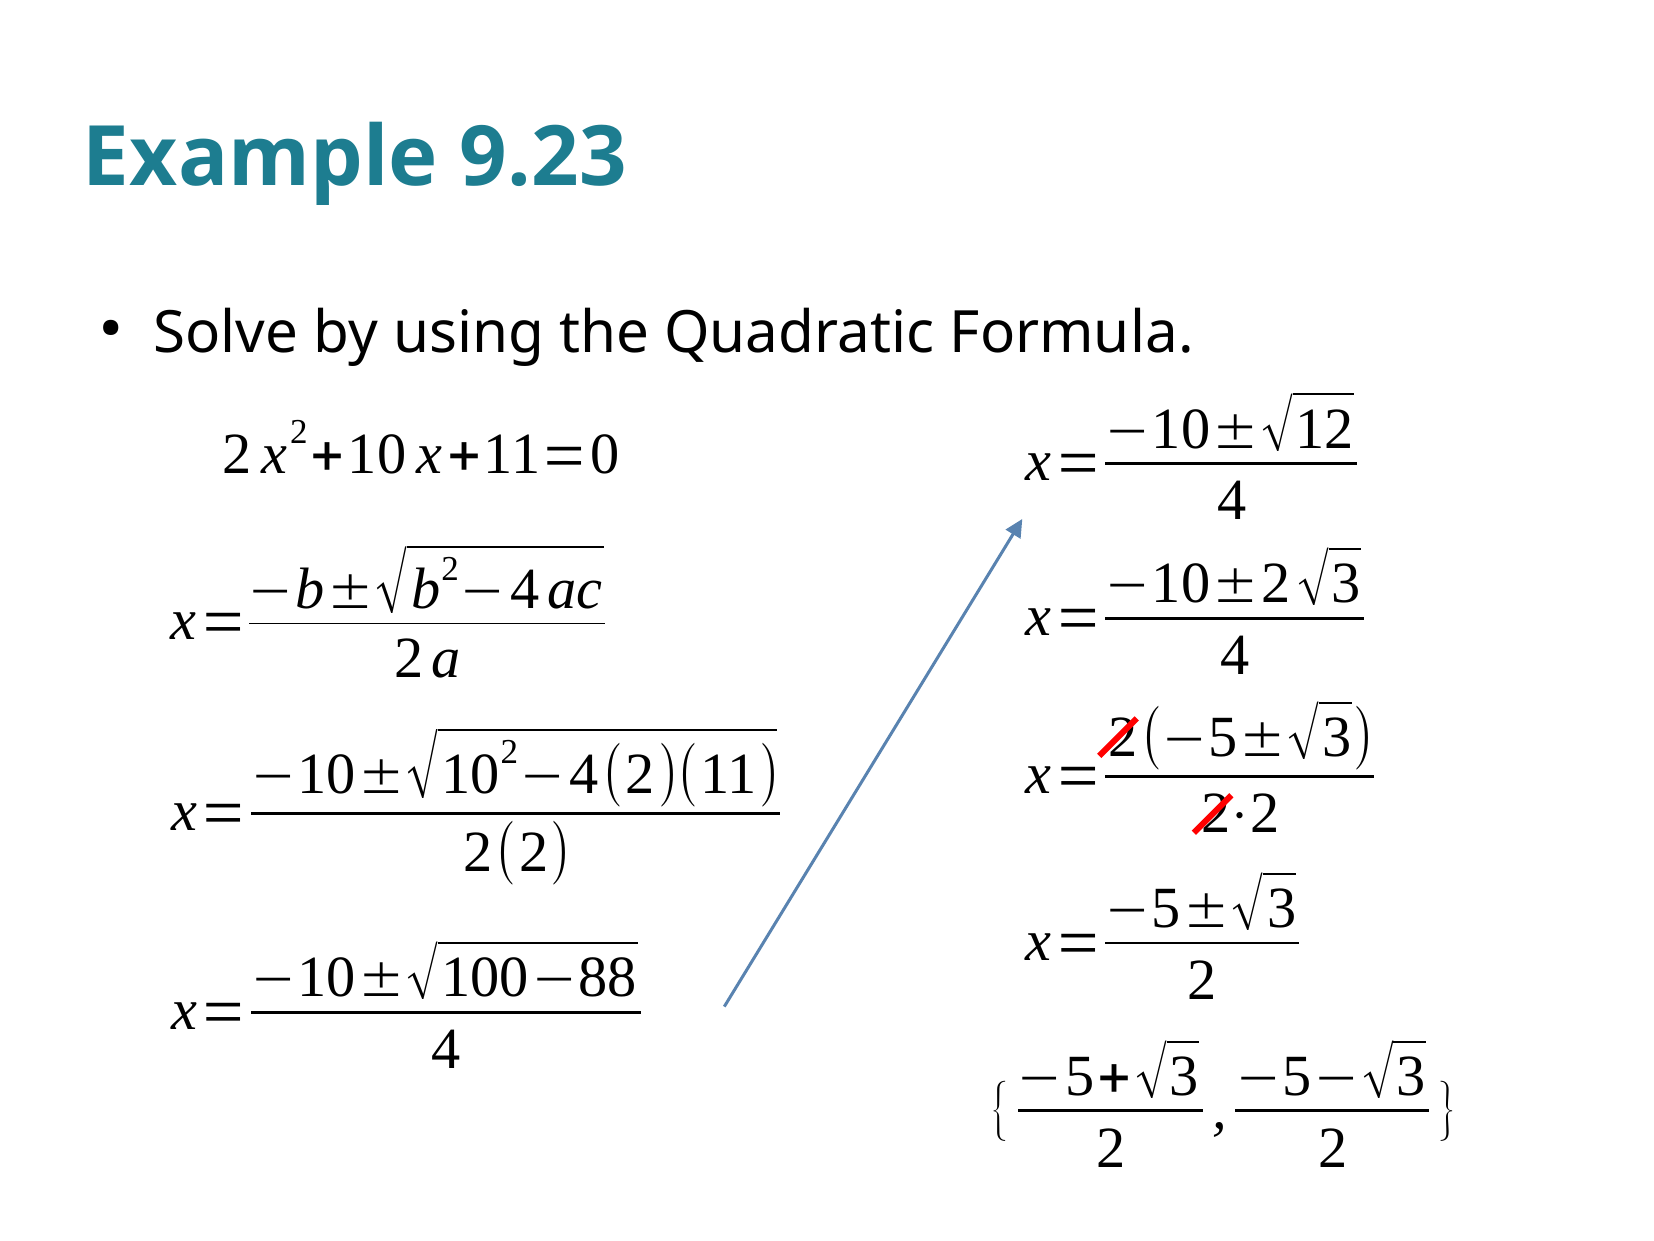

# Example 9.23
Solve by using the Quadratic Formula.